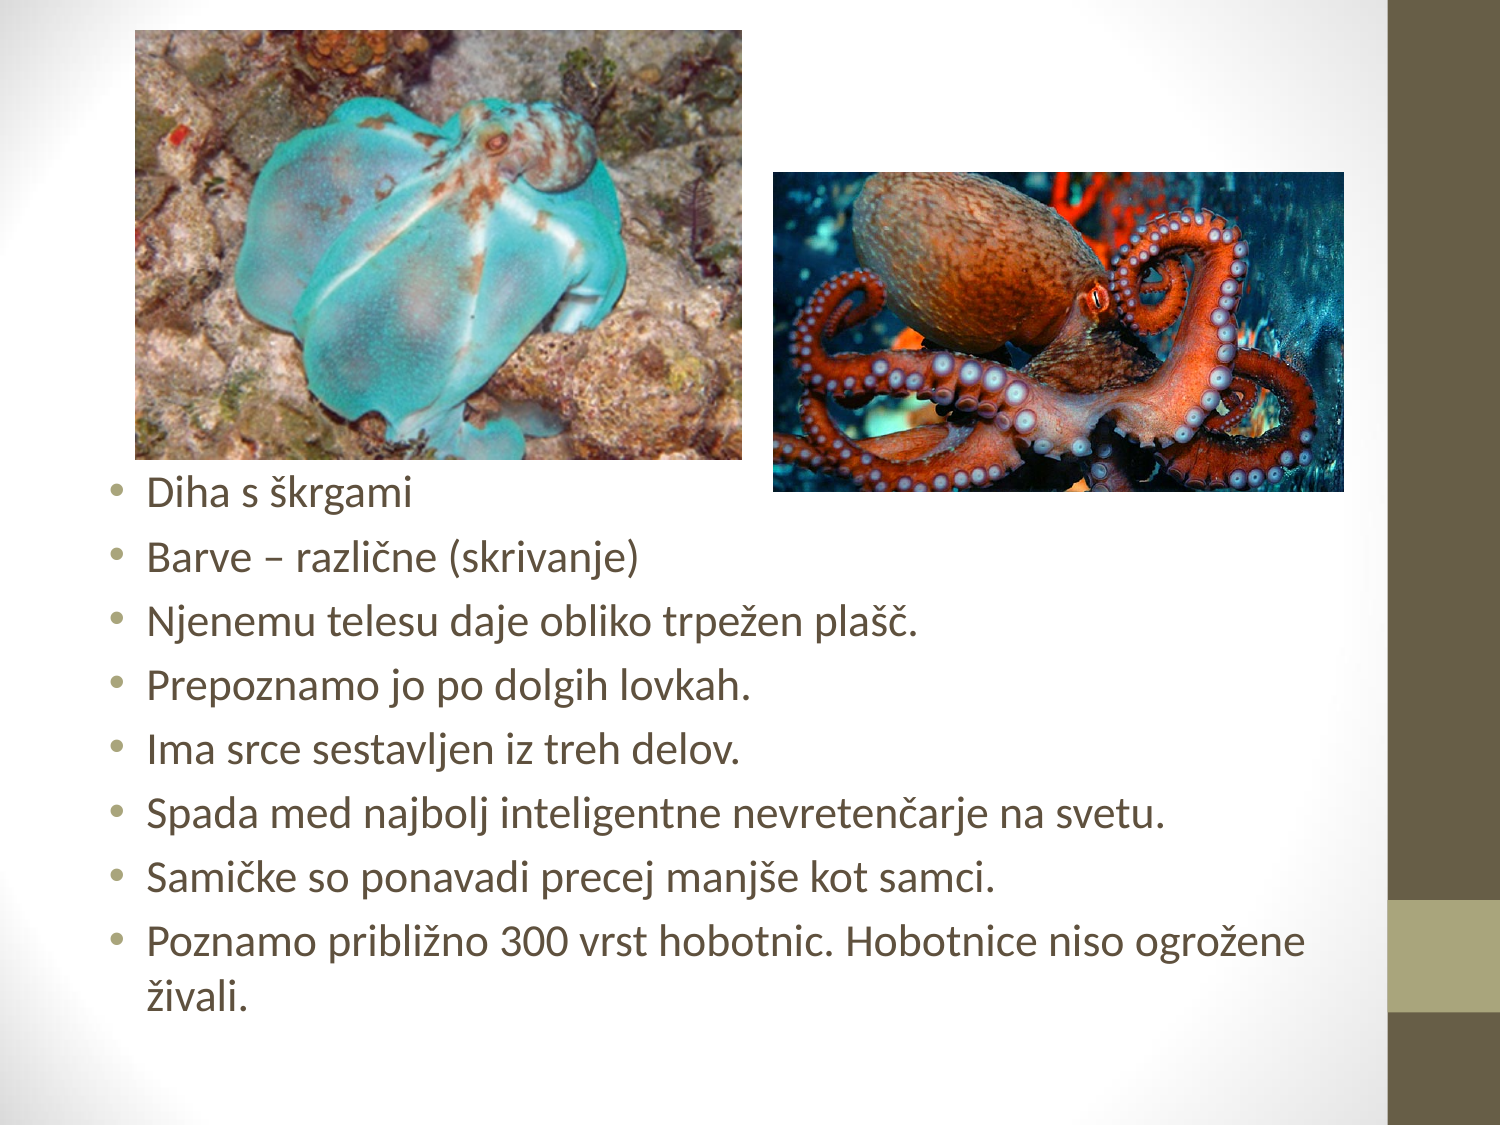

#
Diha s škrgami
Barve – različne (skrivanje)
Njenemu telesu daje obliko trpežen plašč.
Prepoznamo jo po dolgih lovkah.
Ima srce sestavljen iz treh delov.
Spada med najbolj inteligentne nevretenčarje na svetu.
Samičke so ponavadi precej manjše kot samci.
Poznamo približno 300 vrst hobotnic. Hobotnice niso ogrožene živali.